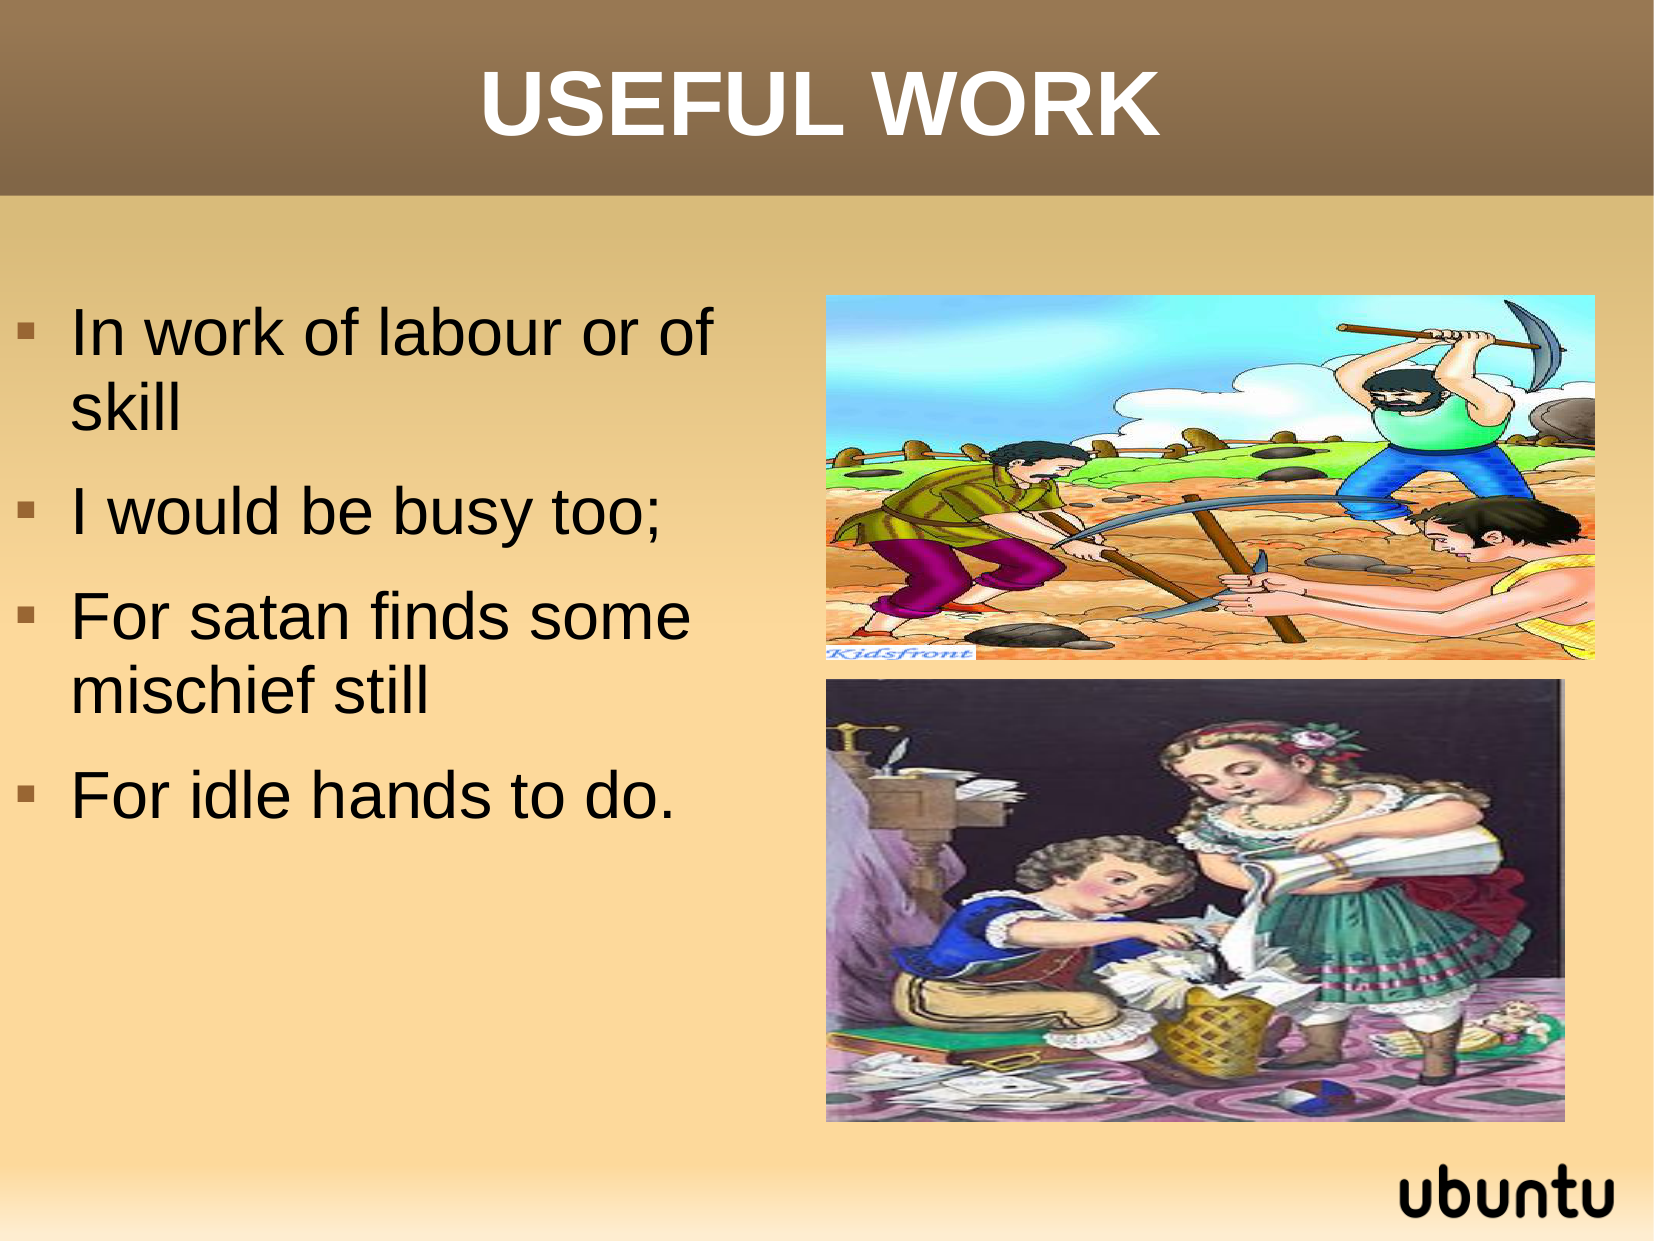

# USEFUL WORK
In work of labour or of skill
I would be busy too;
For satan finds some mischief still
For idle hands to do.